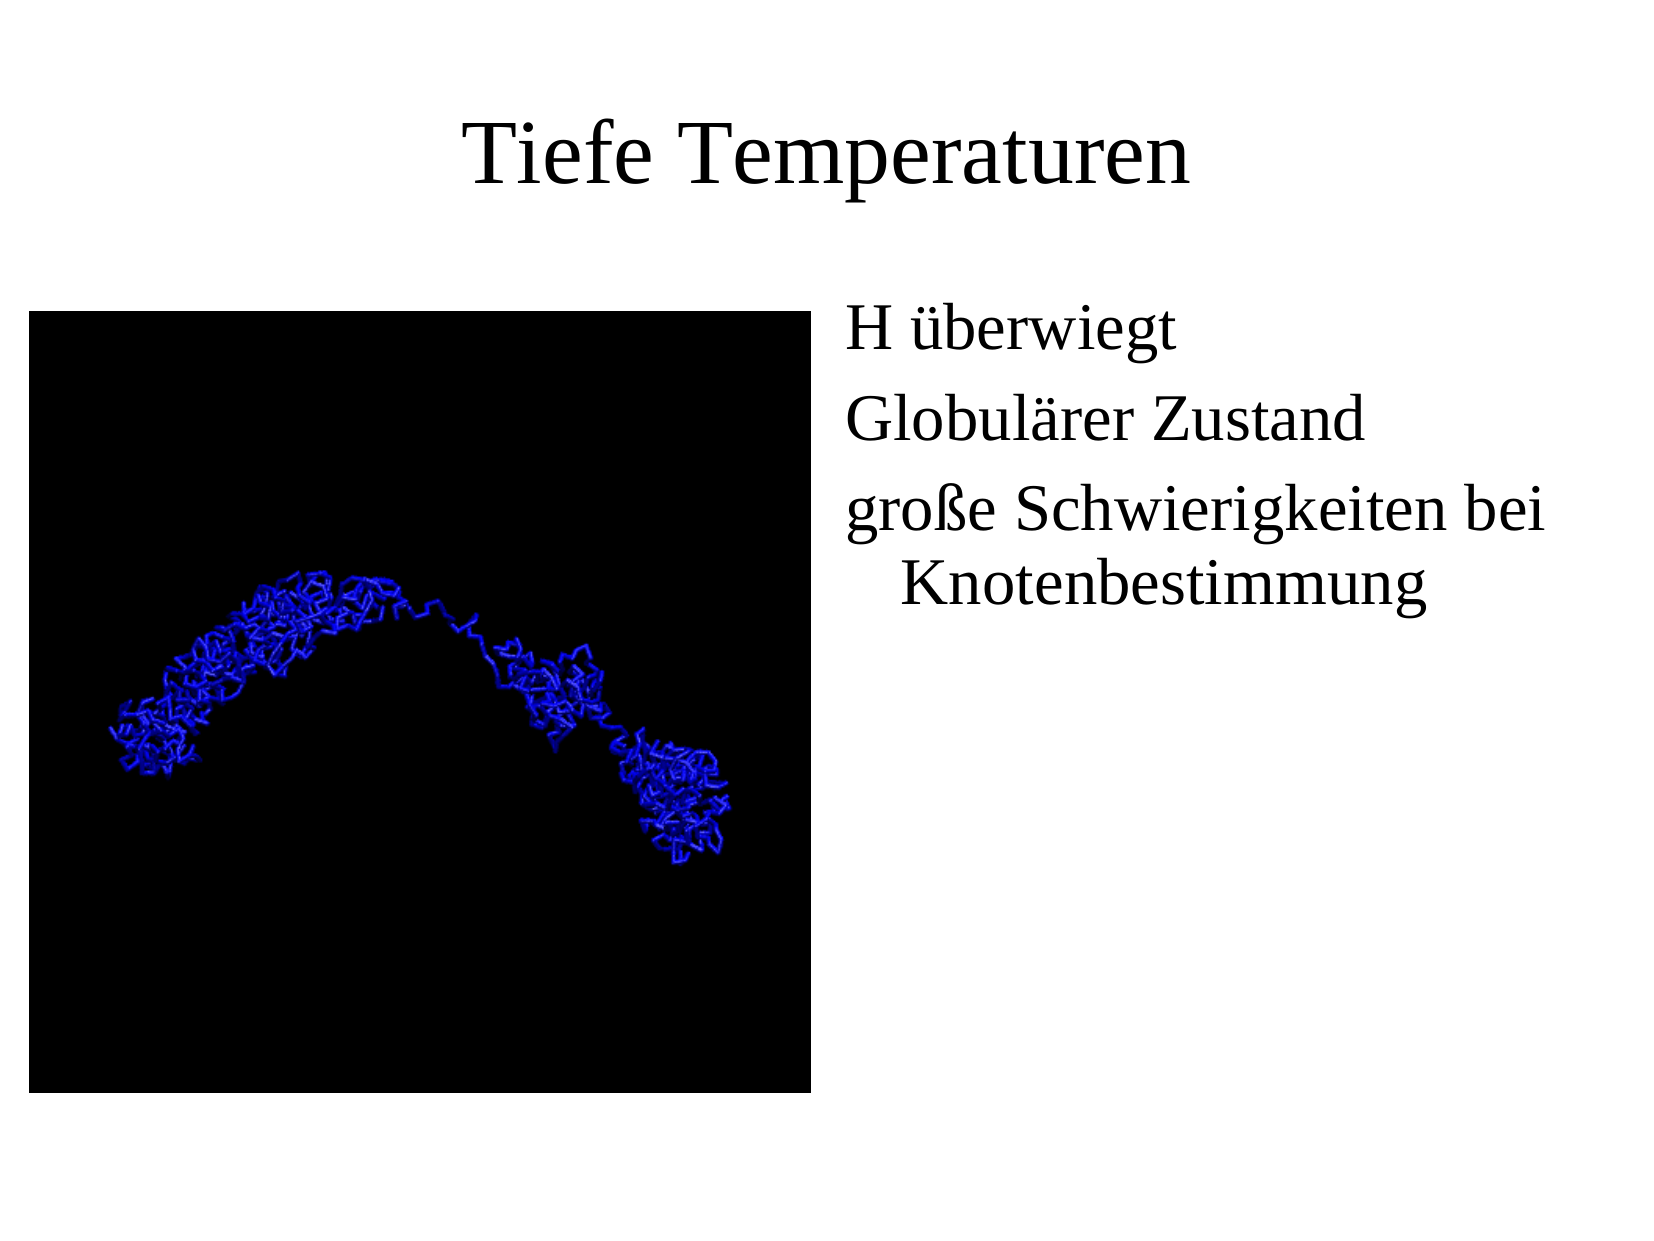

# Tiefe Temperaturen
H überwiegt
Globulärer Zustand
große Schwierigkeiten bei Knotenbestimmung